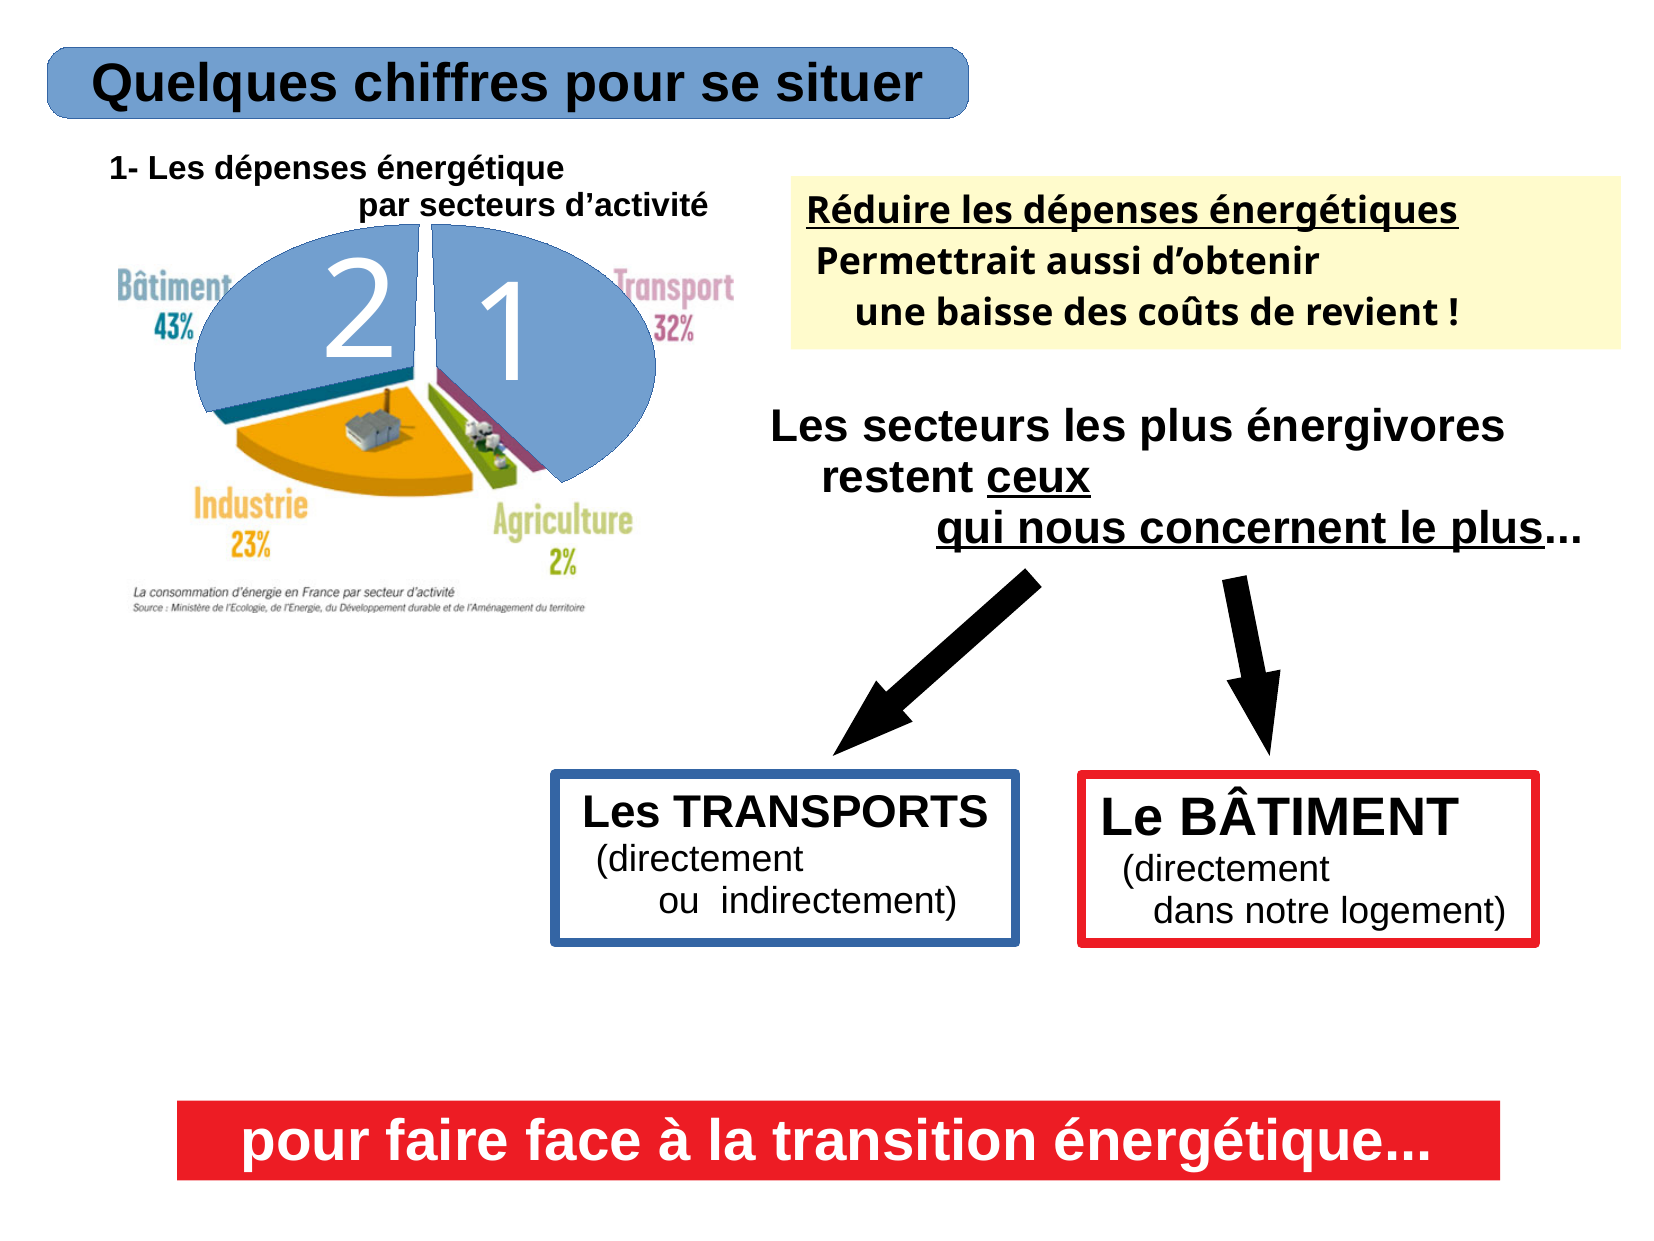

Quelques chiffres pour se situer
1- Les dépenses énergétique
 par secteurs d’activité
Réduire les dépenses énergétiques
 Permettrait aussi d’obtenir
 une baisse des coûts de revient !
Les secteurs les plus énergivores
 restent ceux
 qui nous concernent le plus...
2
 1
Les TRANSPORTS
 (directement
 ou indirectement)
Le BÂTIMENT
 (directement
 dans notre logement)
 pour faire face à la transition énergétique...